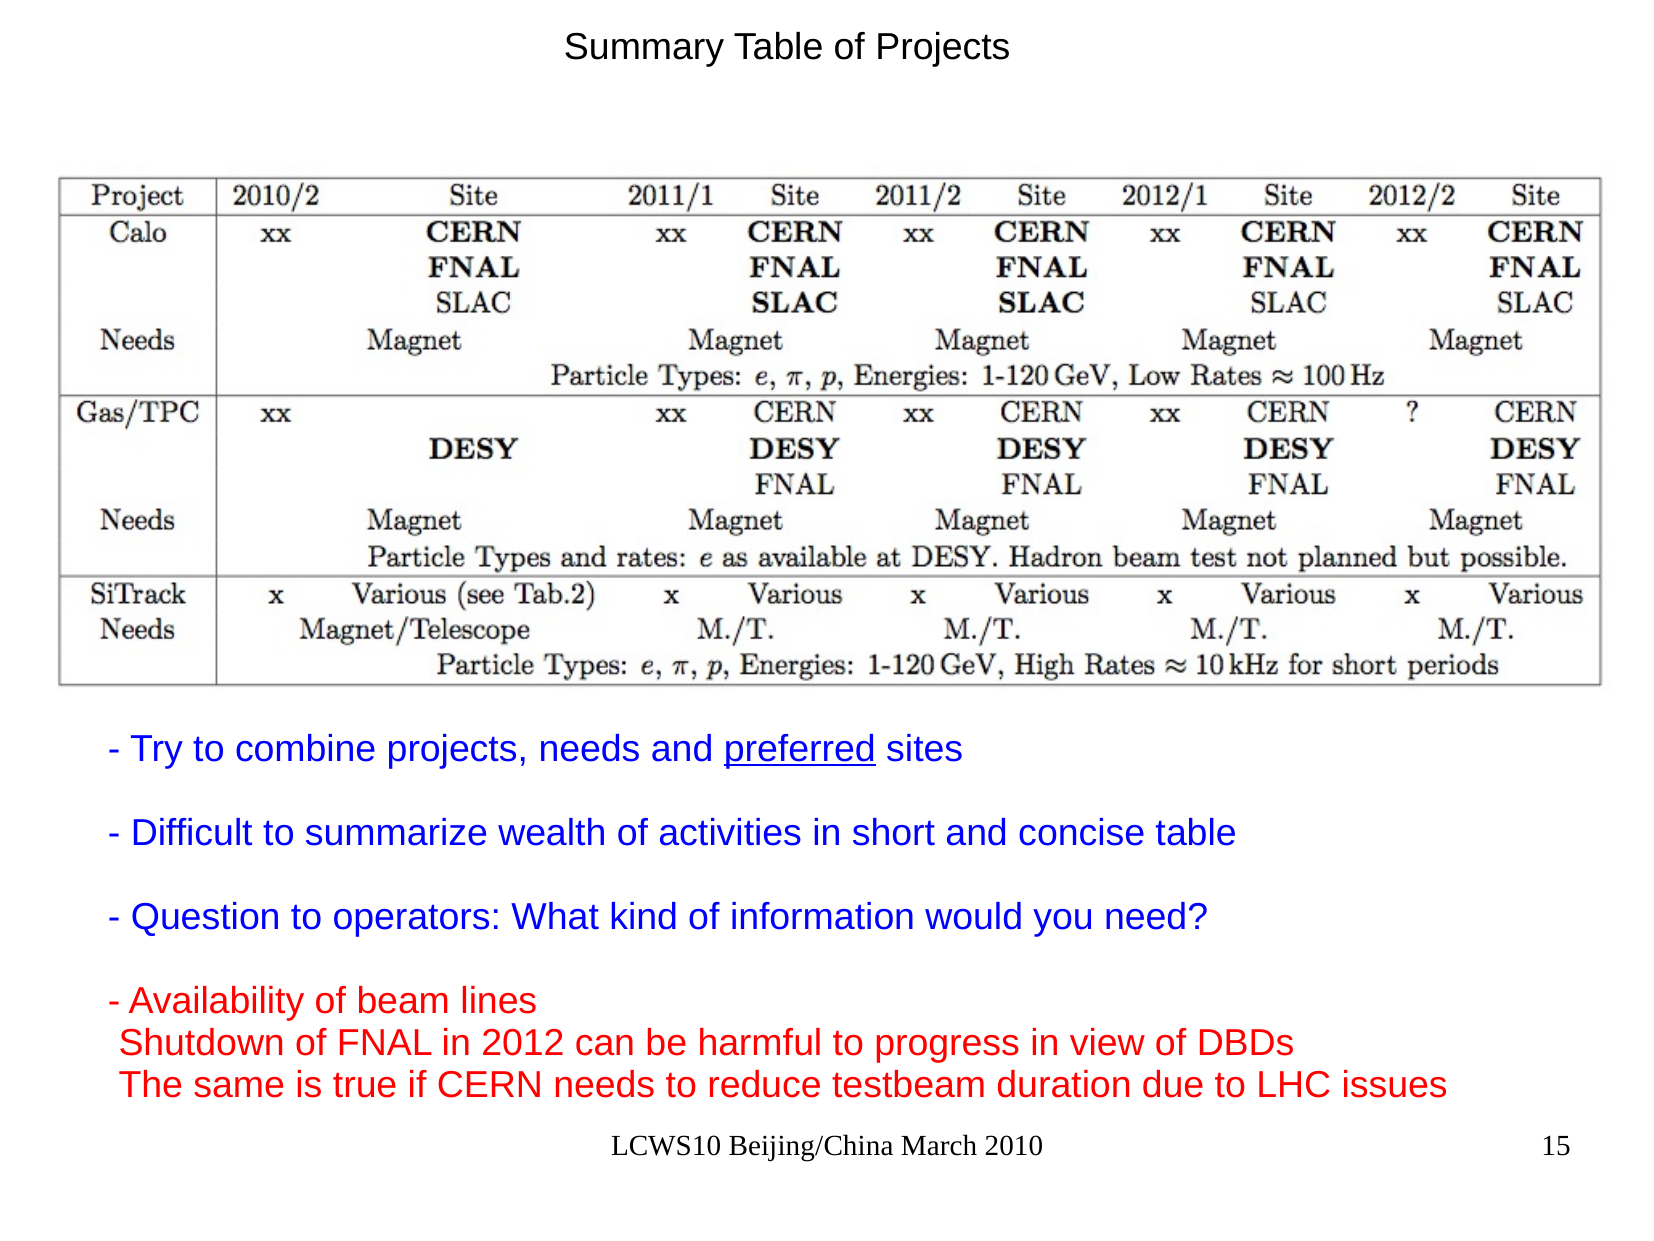

Summary Table of Projects
- Try to combine projects, needs and preferred sites
- Difficult to summarize wealth of activities in short and concise table
- Question to operators: What kind of information would you need?
- Availability of beam lines
 Shutdown of FNAL in 2012 can be harmful to progress in view of DBDs
 The same is true if CERN needs to reduce testbeam duration due to LHC issues
LCWS10 Beijing/China March 2010
15